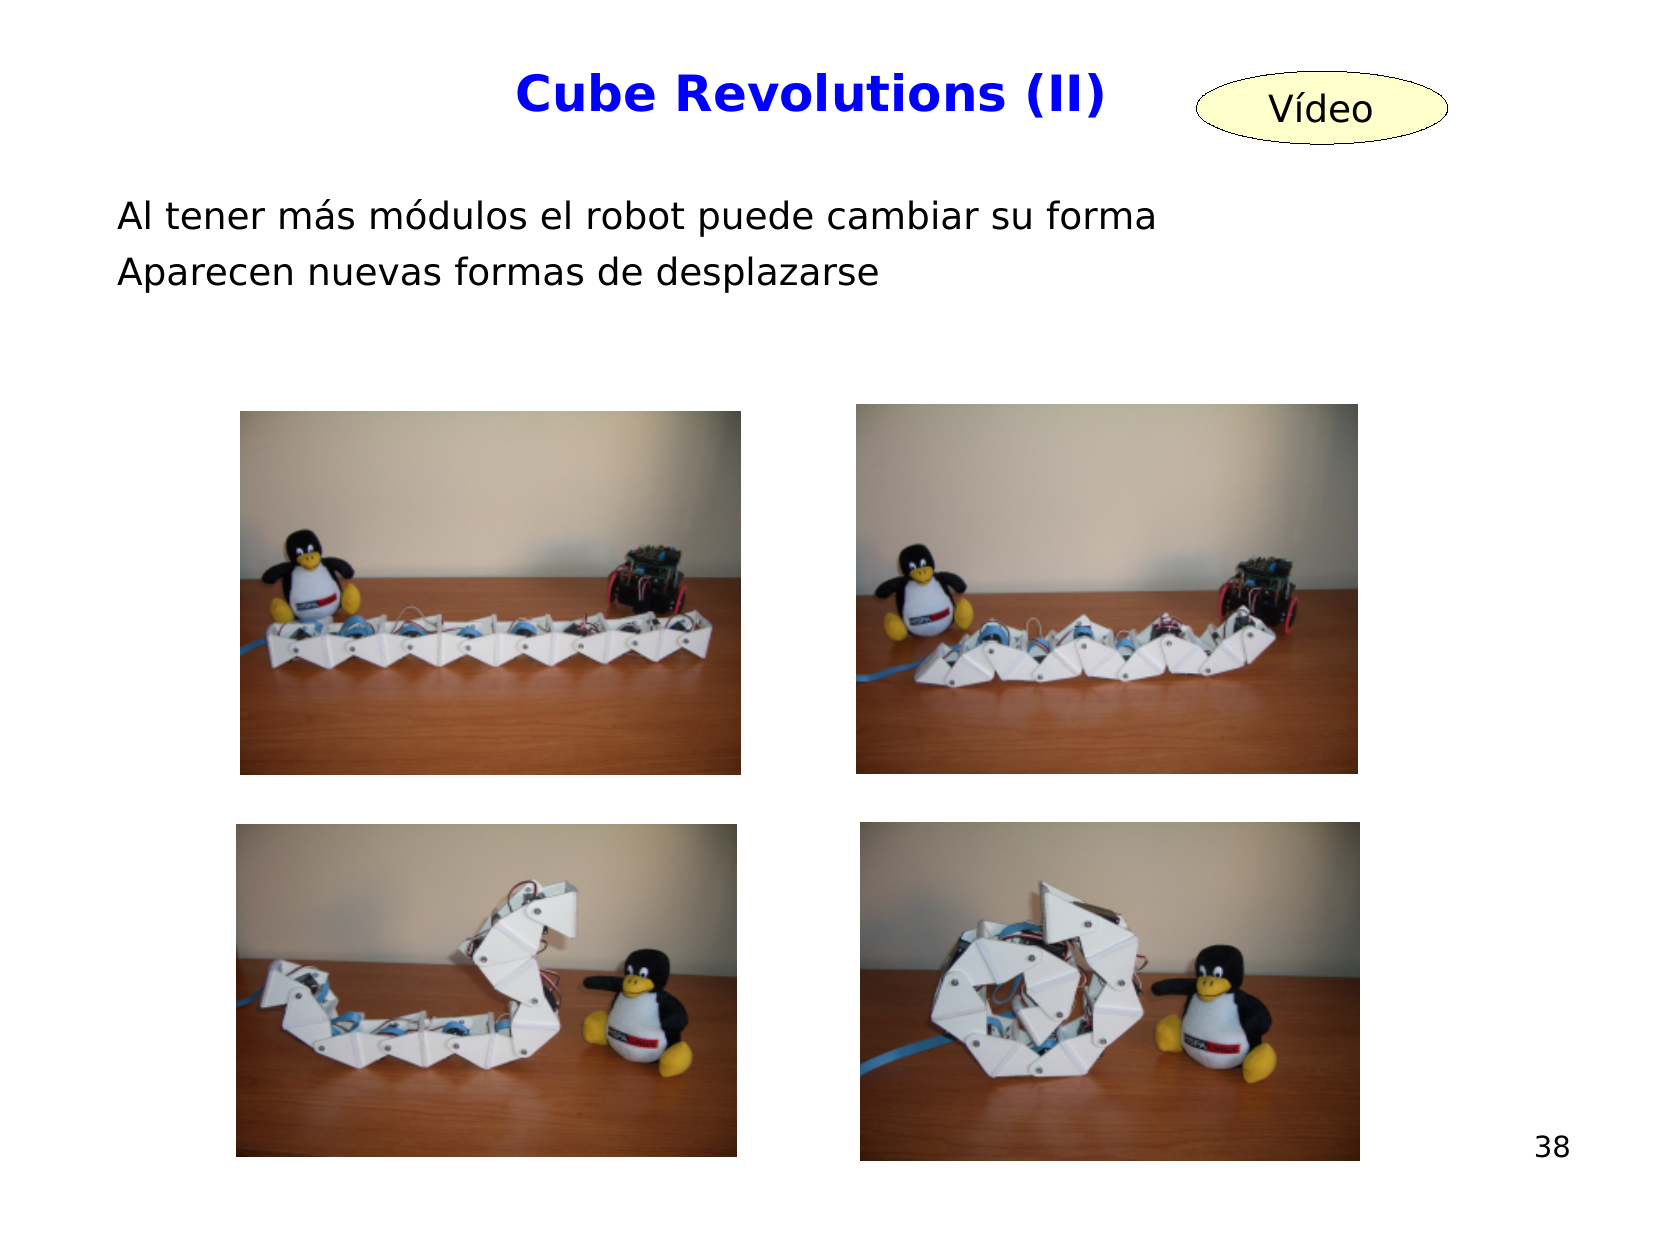

Cube Revolutions (II)
Vídeo
 Al tener más módulos el robot puede cambiar su forma
 Aparecen nuevas formas de desplazarse
38